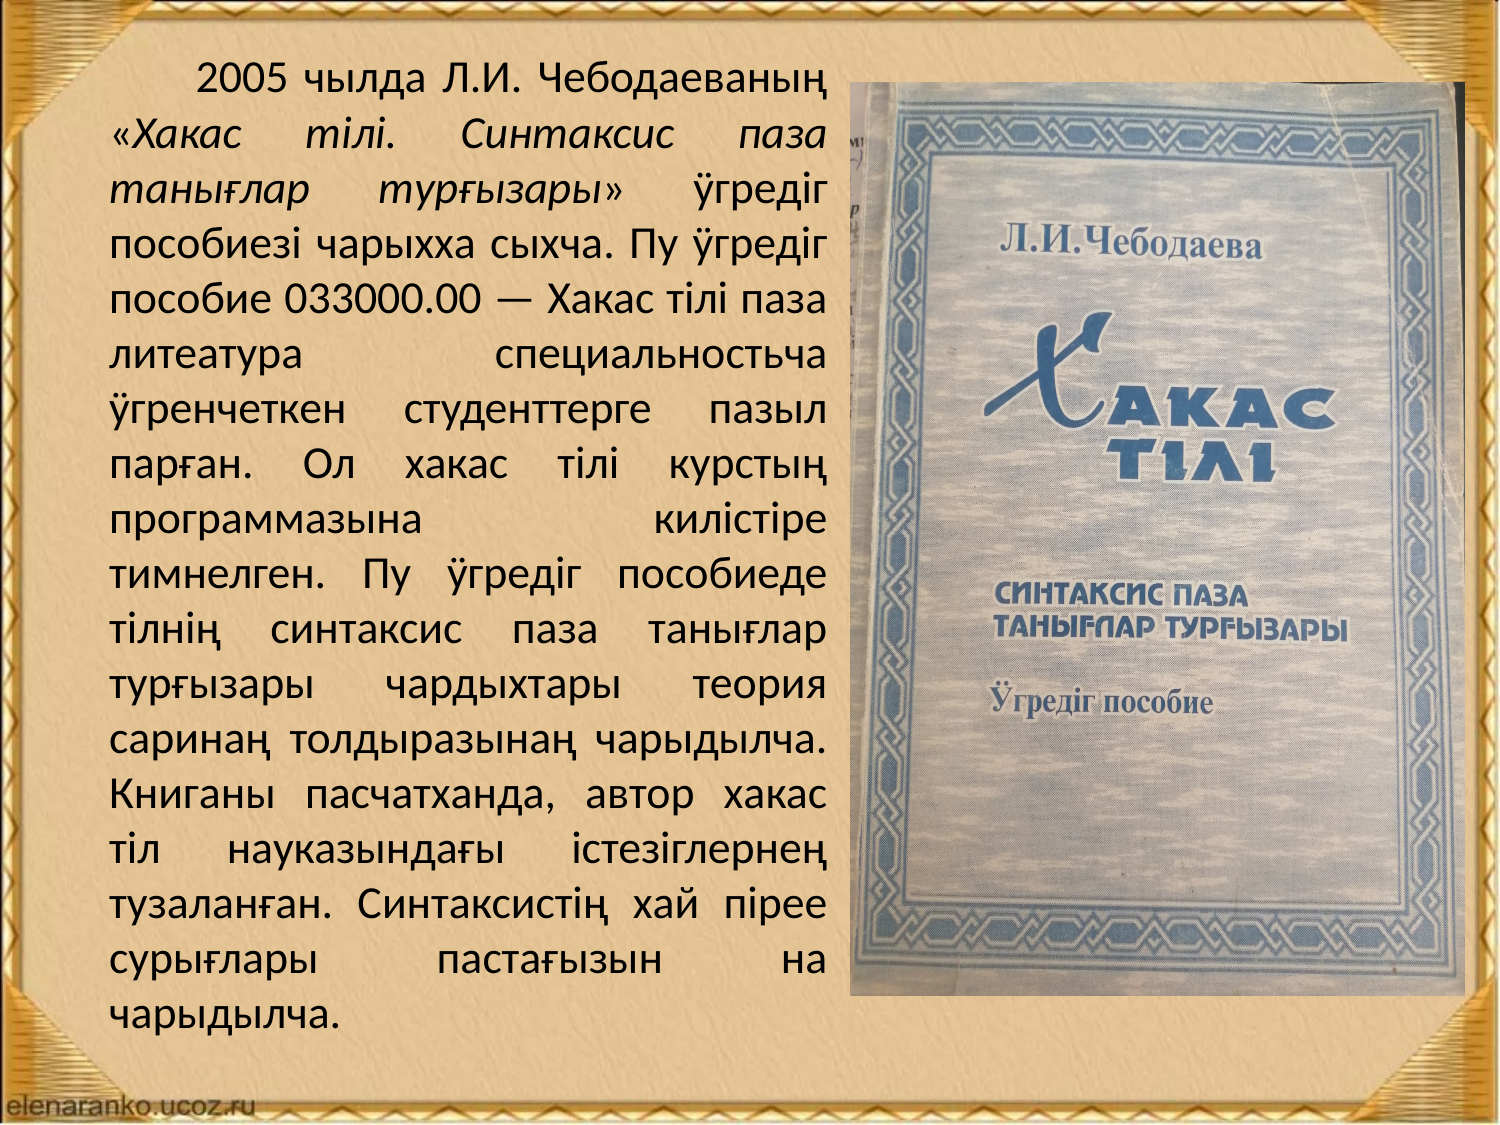

2005 чылда Л.И. Чебодаеваның «Хакас тілі. Синтаксис паза танығлар турғызары» ӱгредіг пособиезі чарыхха сыхча. Пу ӱгредіг пособие 033000.00 — Хакас тілі паза литеатура специальностьча ӱгренчеткен студенттерге пазыл парған. Ол хакас тілі курстың программазына килістіре тимнелген. Пу ӱгредіг пособиеде тілнің синтаксис паза танығлар турғызары чардыхтары теория саринаң толдыразынаң чарыдылча. Книганы пасчатханда, автор хакас тіл науказындағы істезіглернең тузаланған. Синтаксистің хай пірее сурығлары пастағызын на чарыдылча.